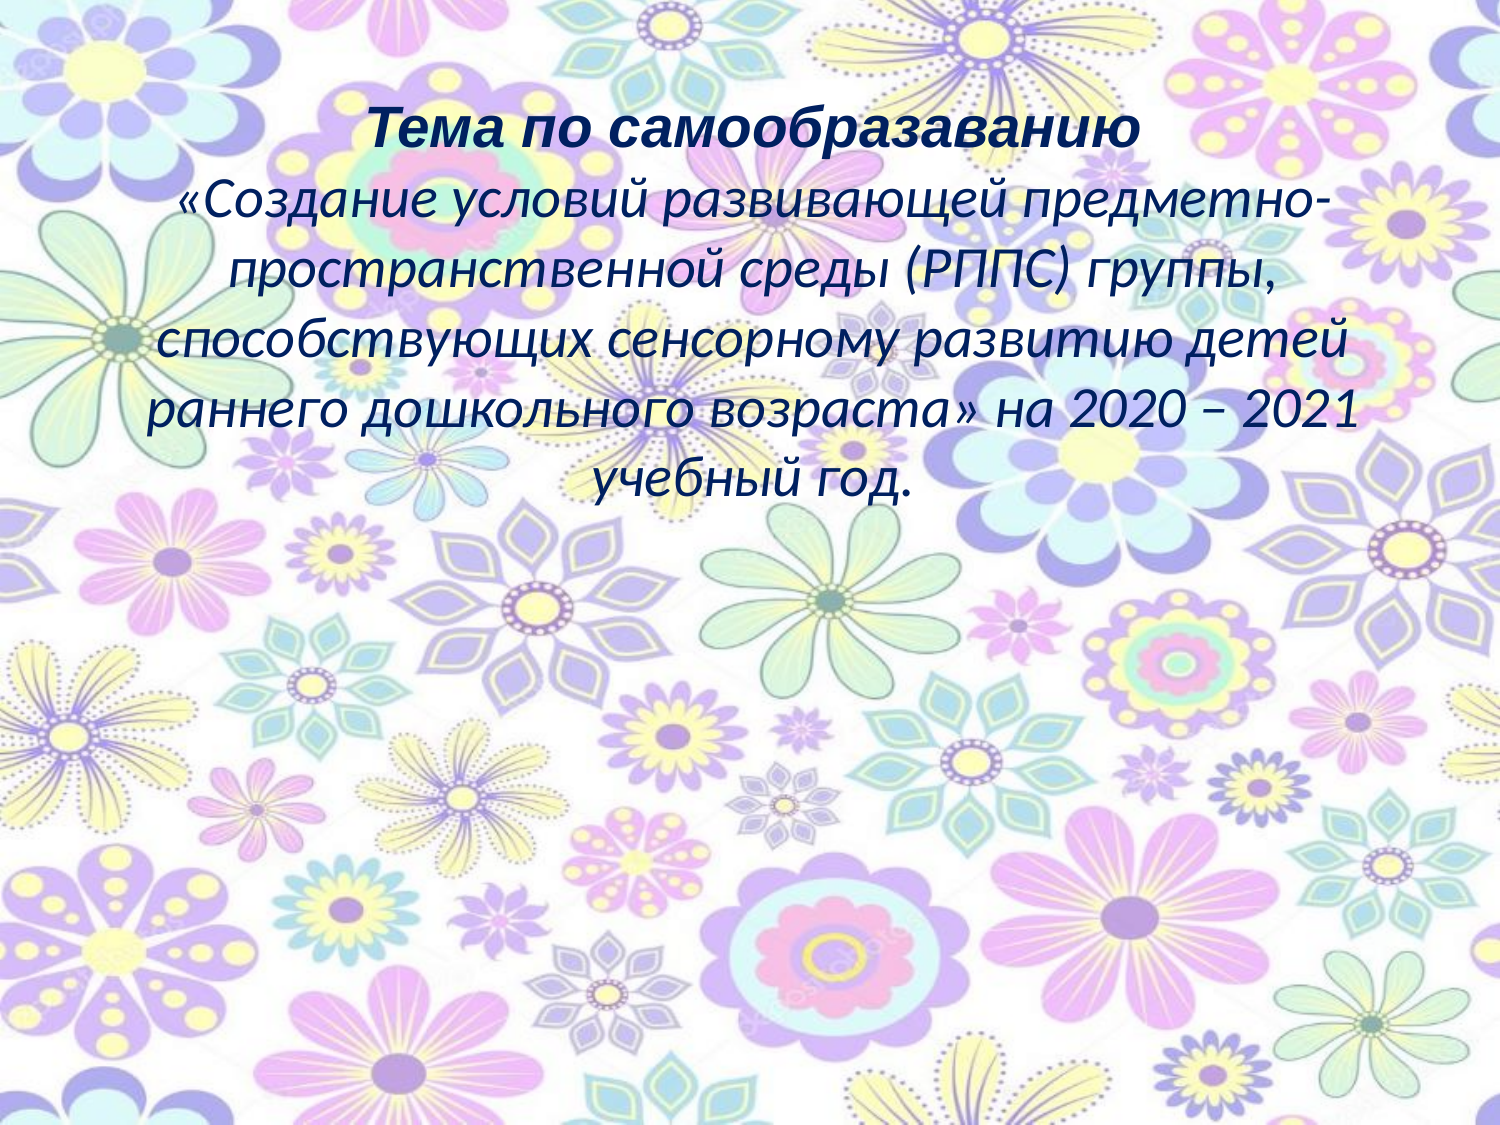

Тема по самообразаванию
«Создание условий развивающей предметно-пространственной среды (РППС) группы, способствующих сенсорному развитию детей раннего дошкольного возраста» на 2020 – 2021 учебный год.